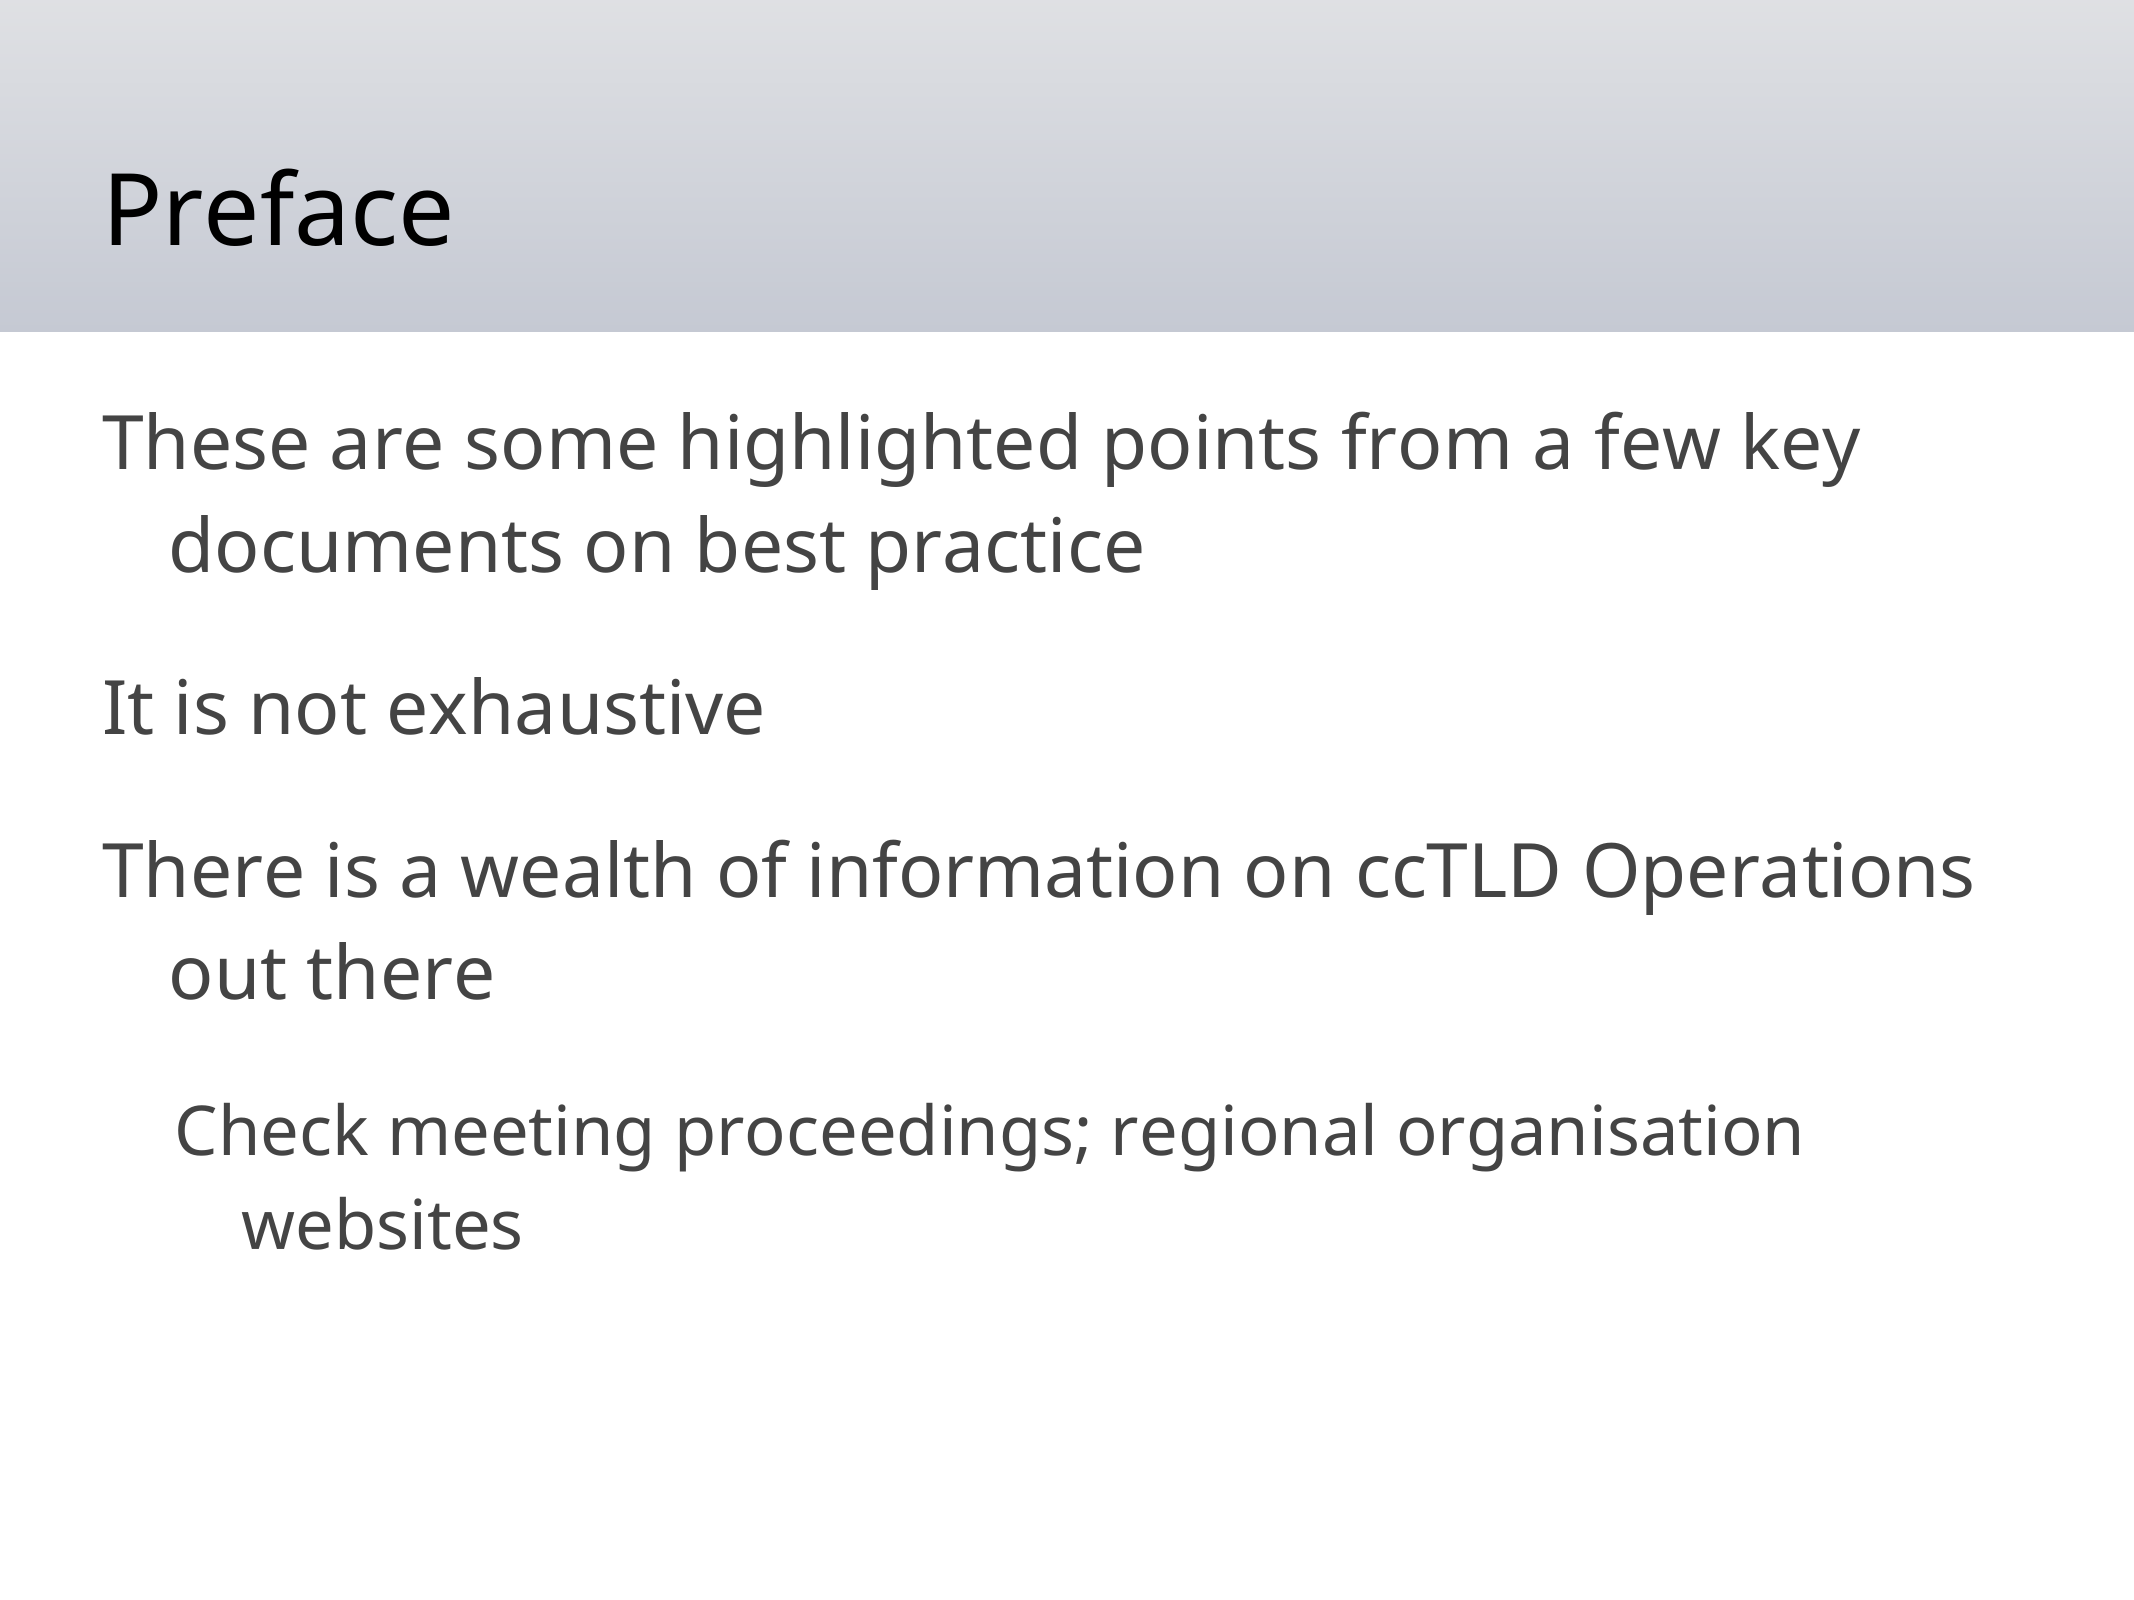

# Preface
These are some highlighted points from a few key documents on best practice
It is not exhaustive
There is a wealth of information on ccTLD Operations out there
Check meeting proceedings; regional organisation websites